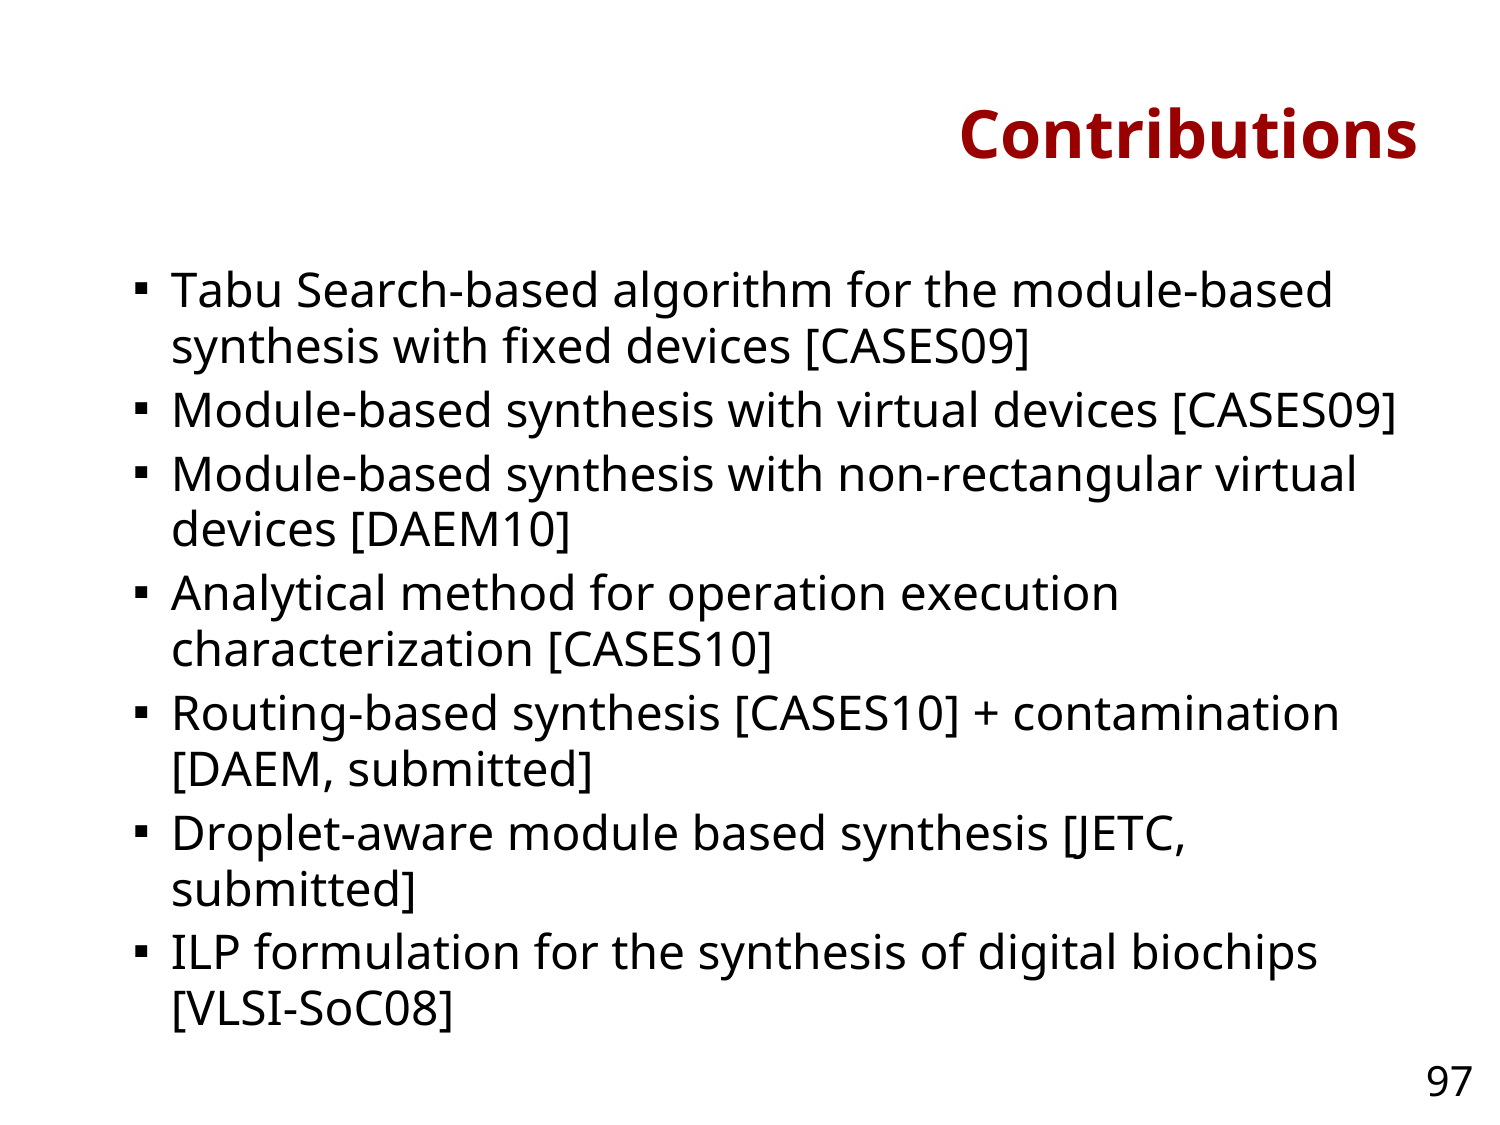

# Contributions
Tabu Search-based algorithm for the module-based synthesis with fixed devices [CASES09]
Module-based synthesis with virtual devices [CASES09]
Module-based synthesis with non-rectangular virtual devices [DAEM10]
Analytical method for operation execution characterization [CASES10]
‏Routing-based synthesis [CASES10] + contamination [DAEM, submitted]
Droplet-aware module based synthesis [JETC, submitted]
ILP formulation for the synthesis of digital biochips [VLSI-SoC08]